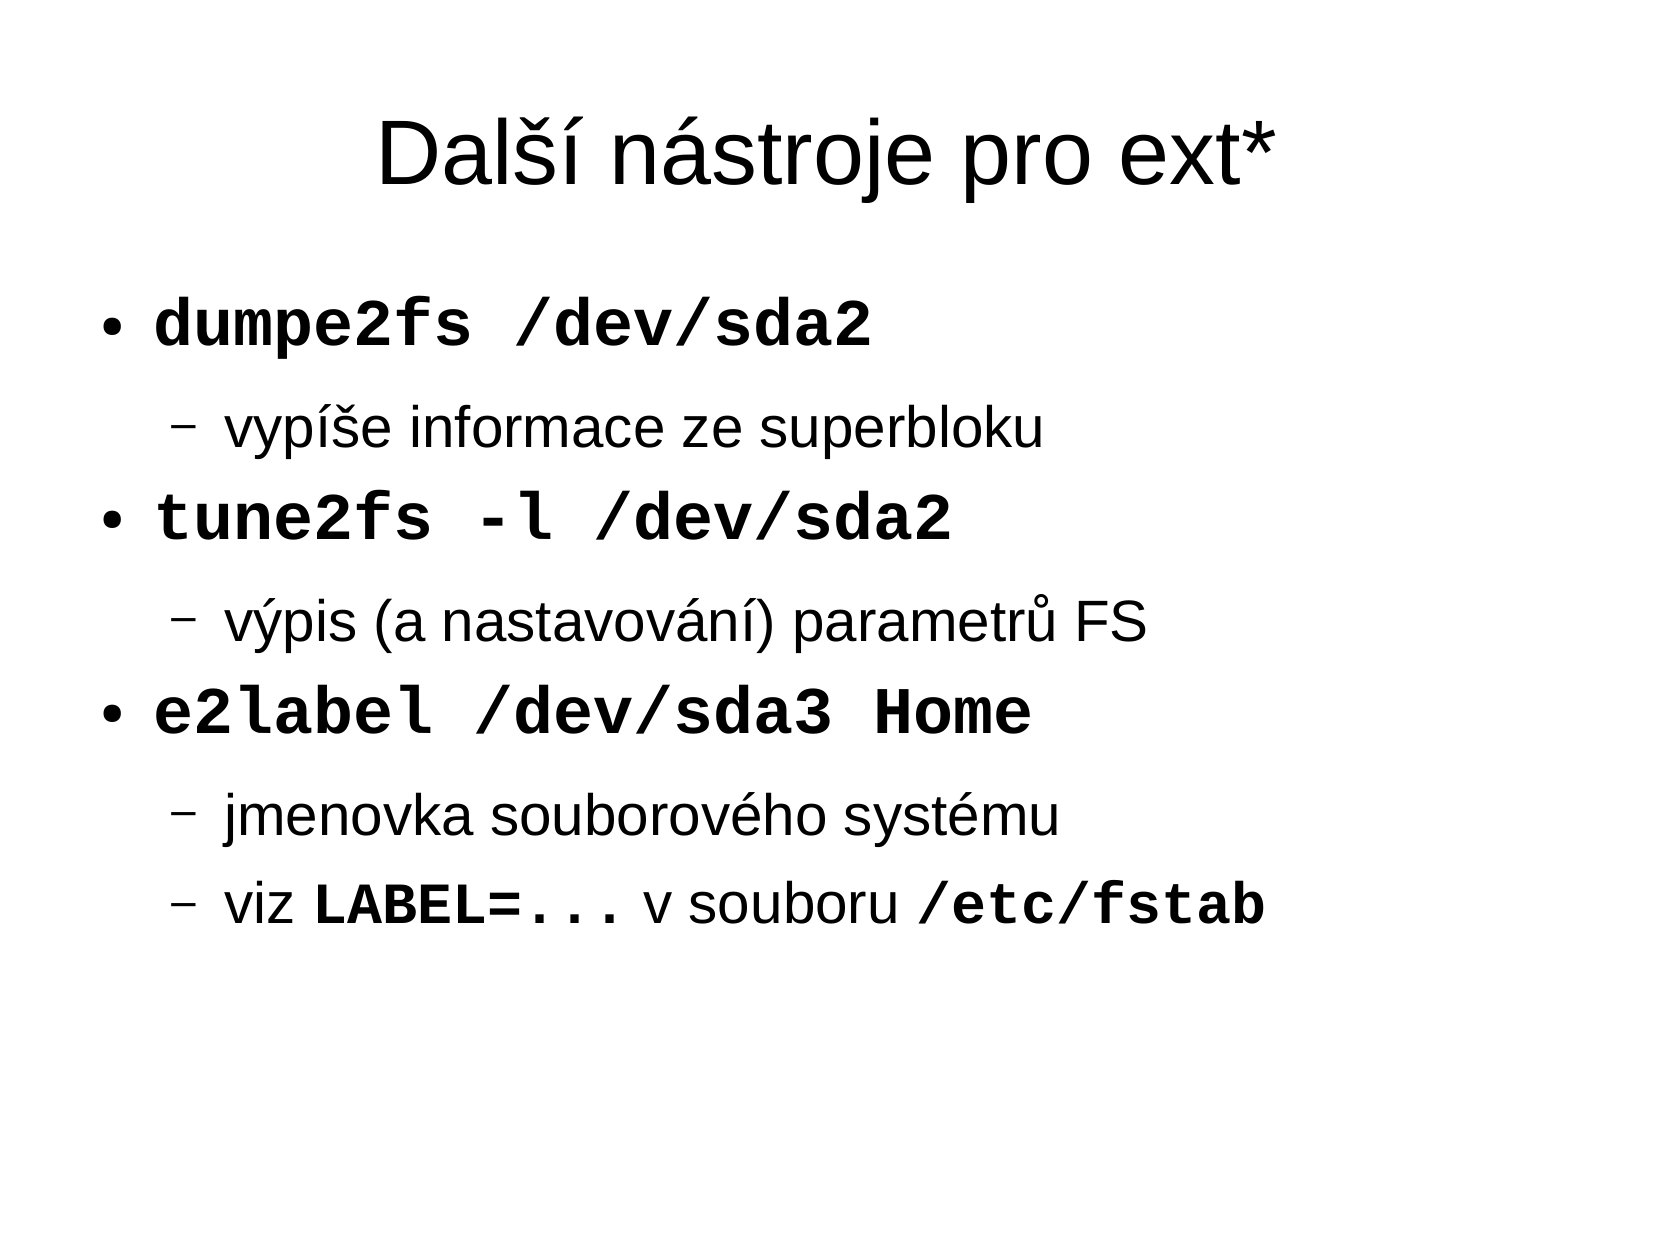

# Další nástroje pro ext*
dumpe2fs /dev/sda2
vypíše informace ze superbloku
tune2fs -l /dev/sda2
výpis (a nastavování) parametrů FS
e2label /dev/sda3 Home
jmenovka souborového systému
viz LABEL=... v souboru /etc/fstab